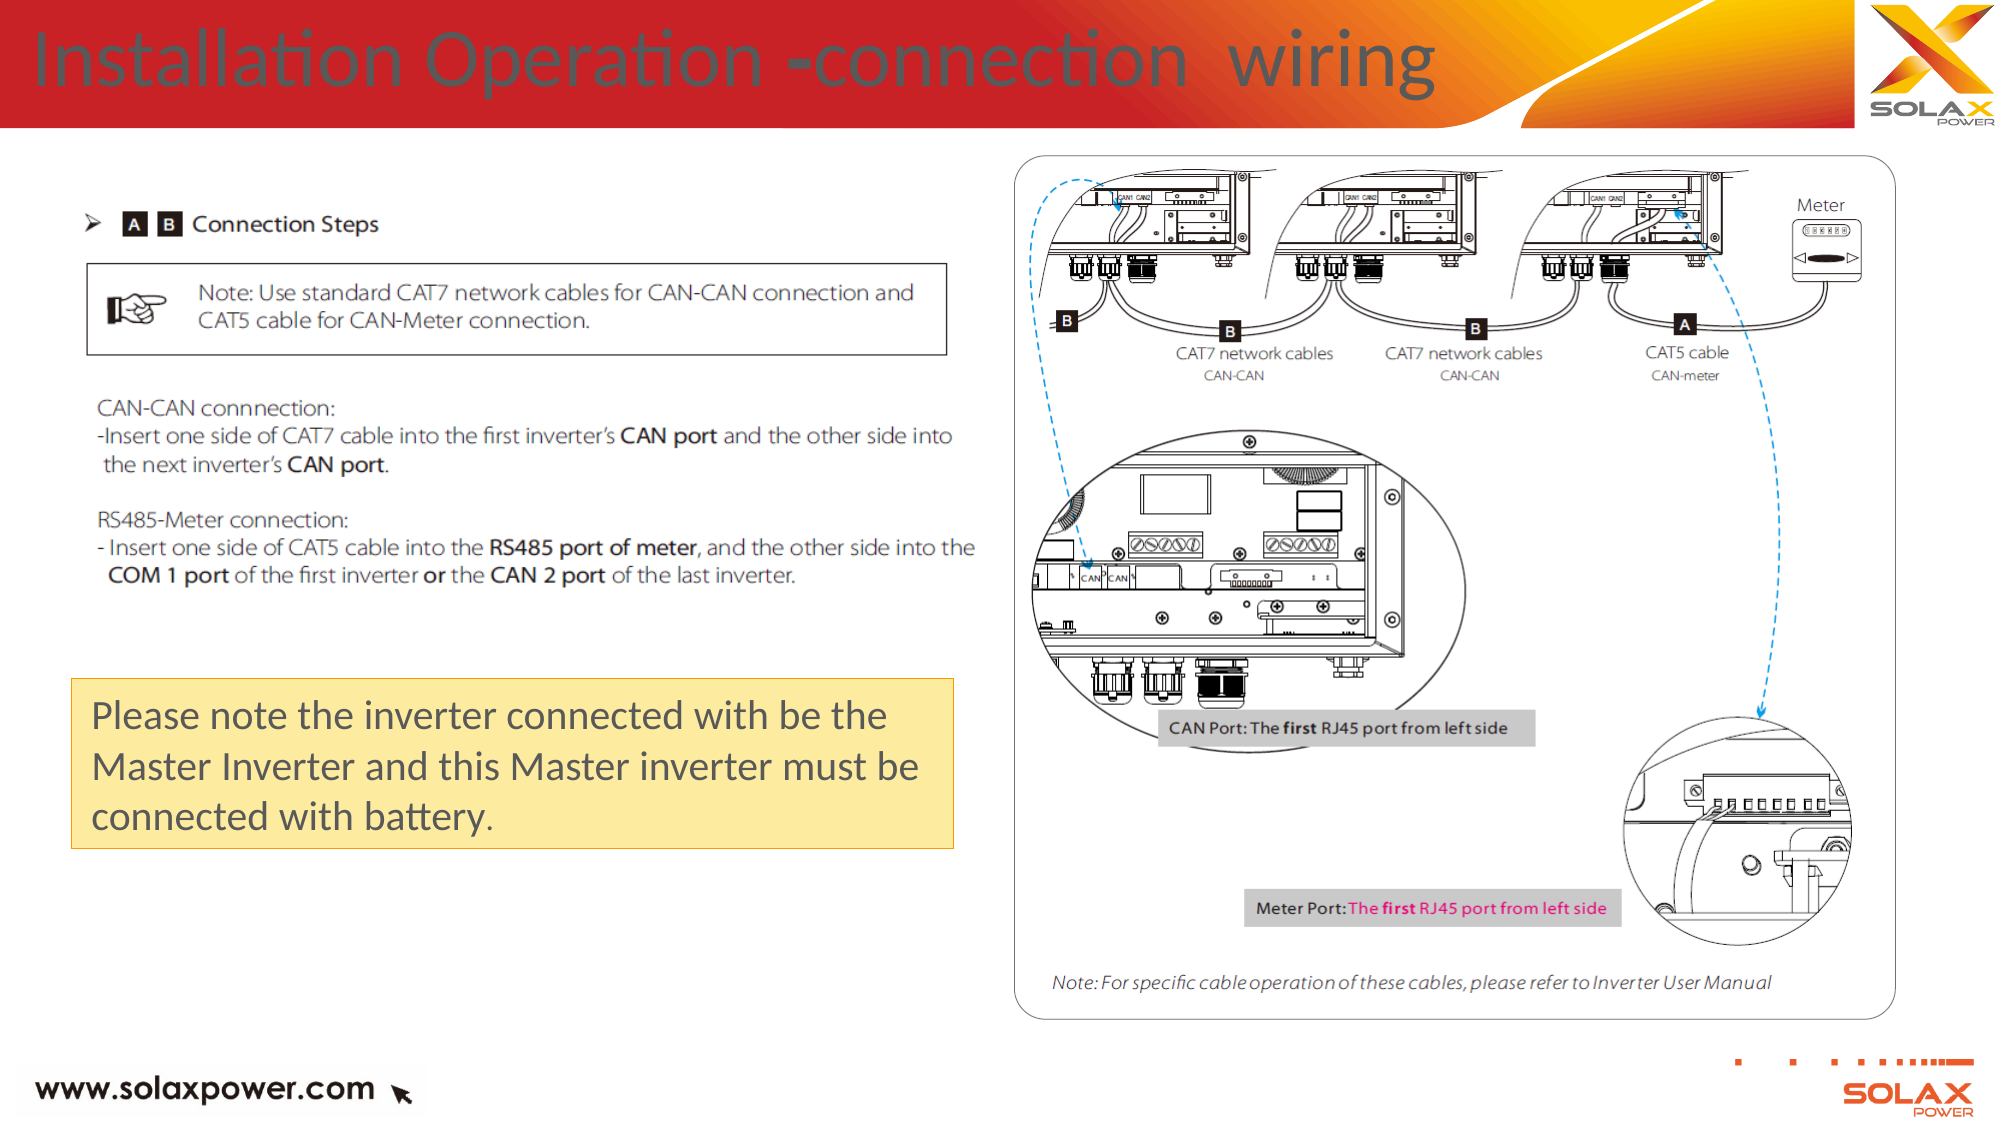

Installation Operation -connection  wiring
Please note the inverter connected with be the Master Inverter and this Master inverter must be connected with battery.